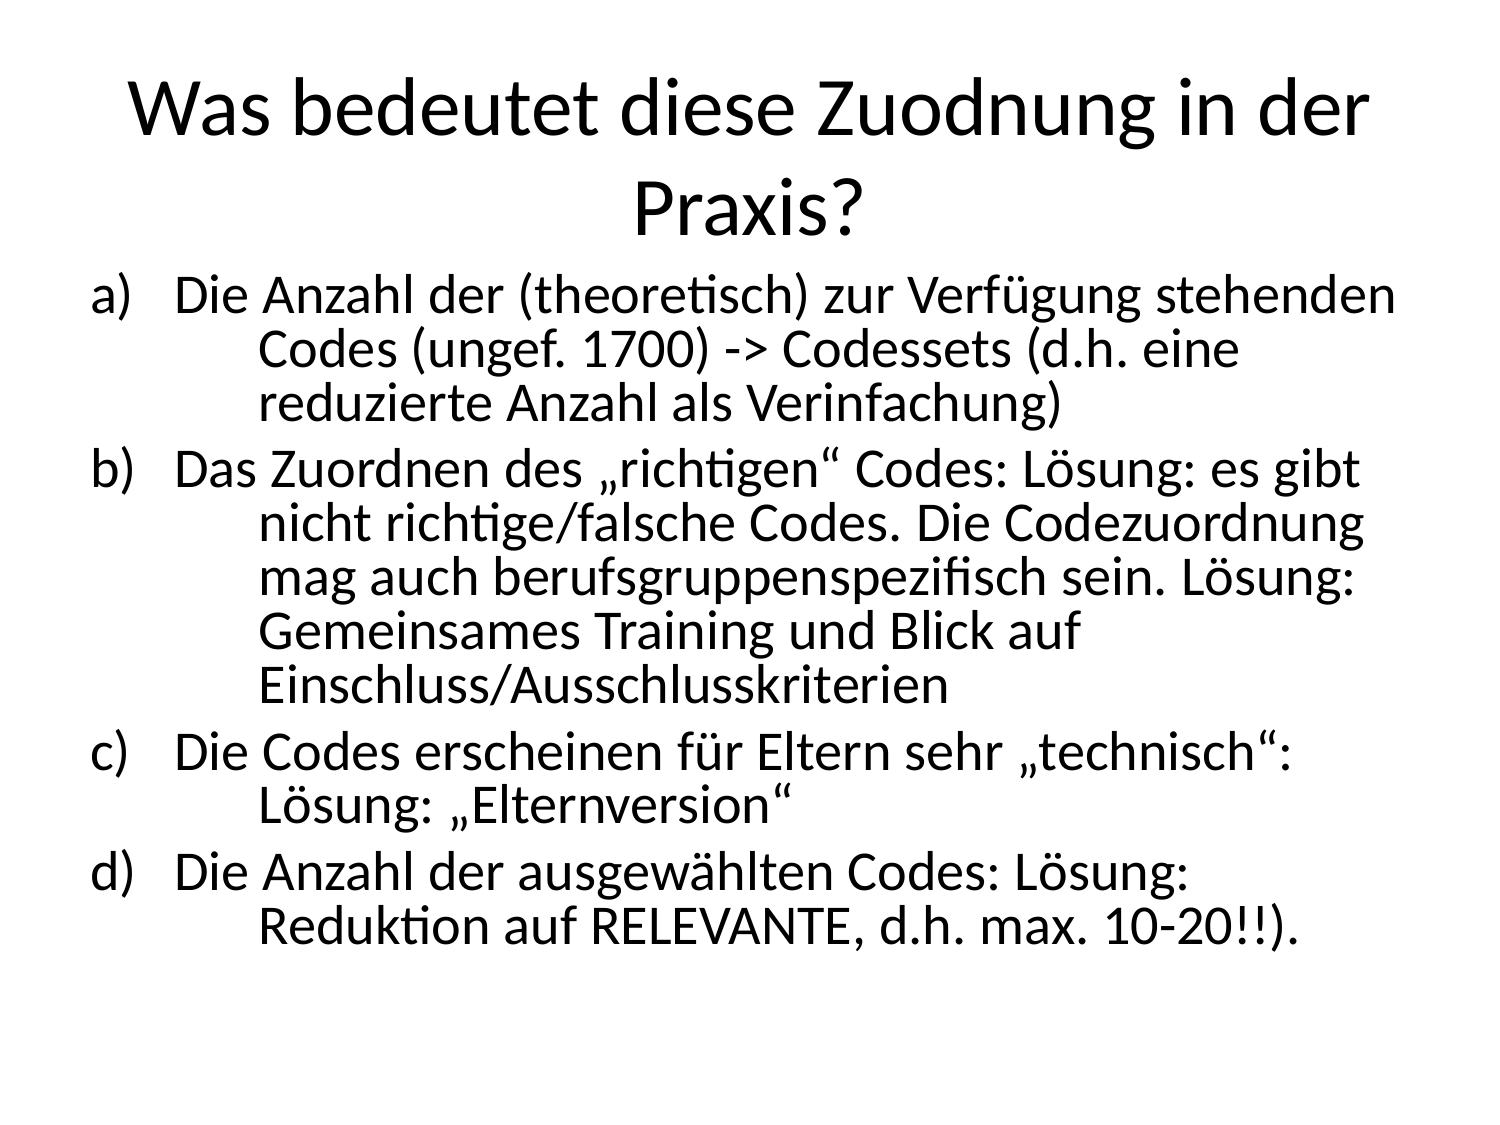

# Was bedeutet diese Zuodnung in der Praxis?
Die Anzahl der (theoretisch) zur Verfügung stehenden Codes (ungef. 1700) -> Codessets (d.h. eine reduzierte Anzahl als Verinfachung)
Das Zuordnen des „richtigen“ Codes: Lösung: es gibt nicht richtige/falsche Codes. Die Codezuordnung mag auch berufsgruppenspezifisch sein. Lösung: Gemeinsames Training und Blick auf Einschluss/Ausschlusskriterien
Die Codes erscheinen für Eltern sehr „technisch“: Lösung: „Elternversion“
Die Anzahl der ausgewählten Codes: Lösung: Reduktion auf RELEVANTE, d.h. max. 10-20!!).